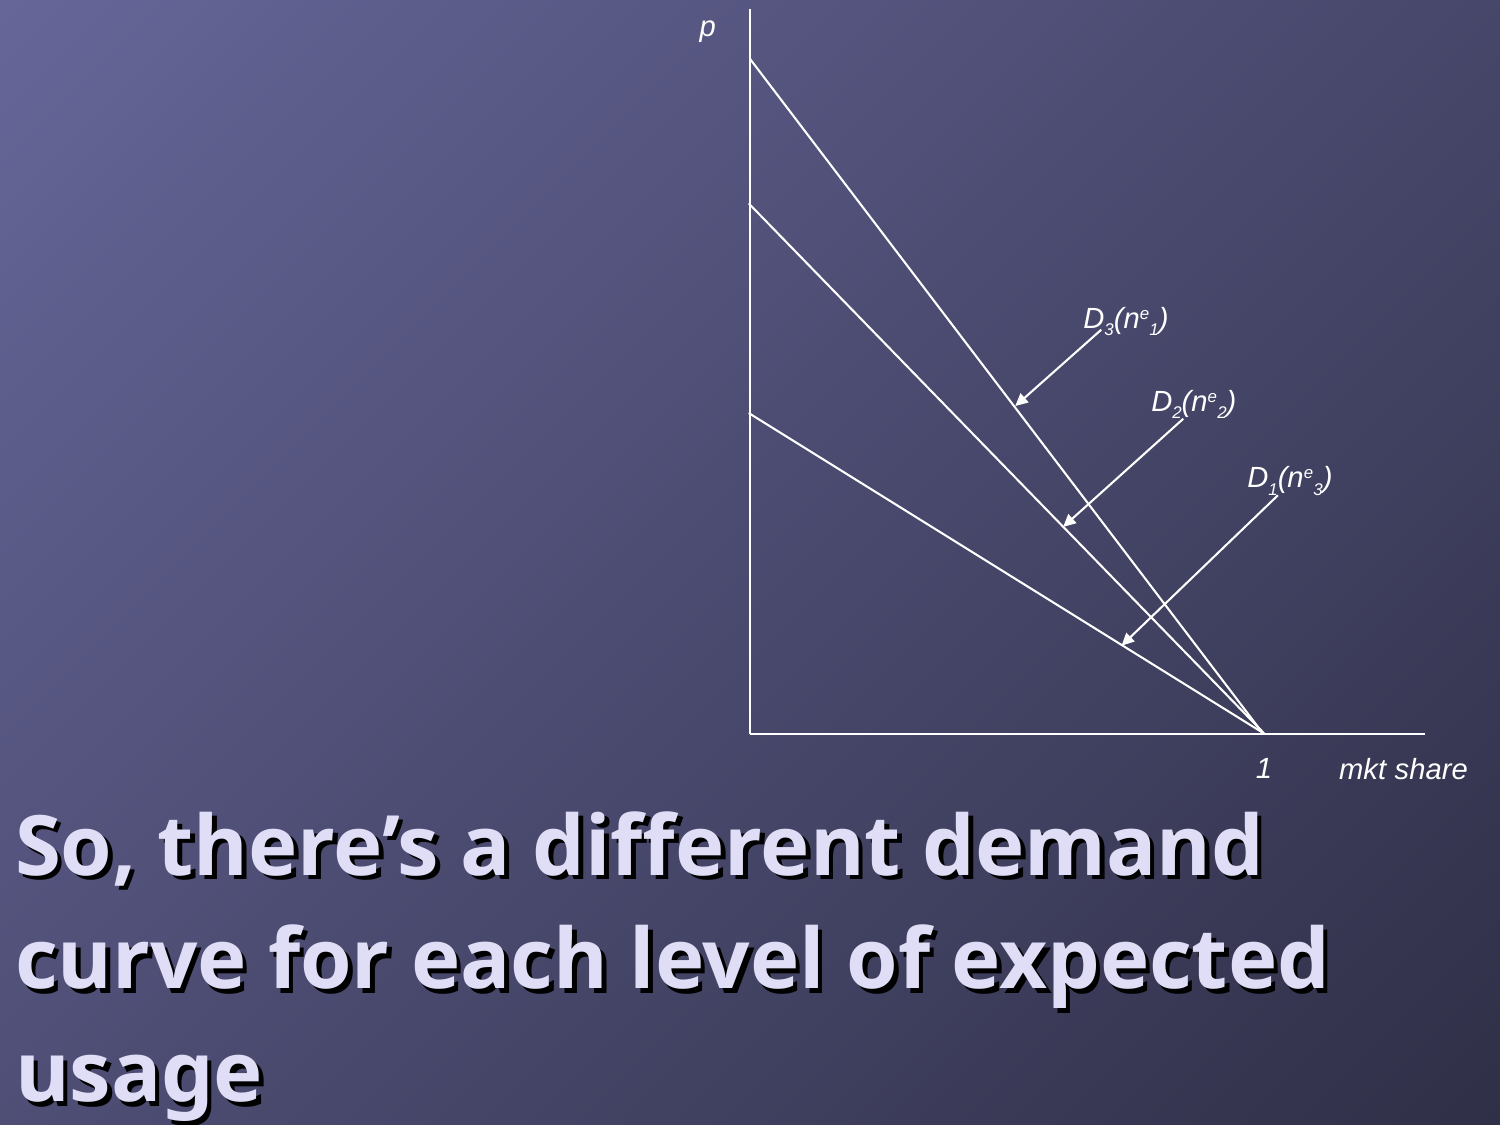

p
1
mkt share
D3(ne1)
D2(ne2)
D1(ne3)
# So, there’s a different demand curve for each level of expected usage